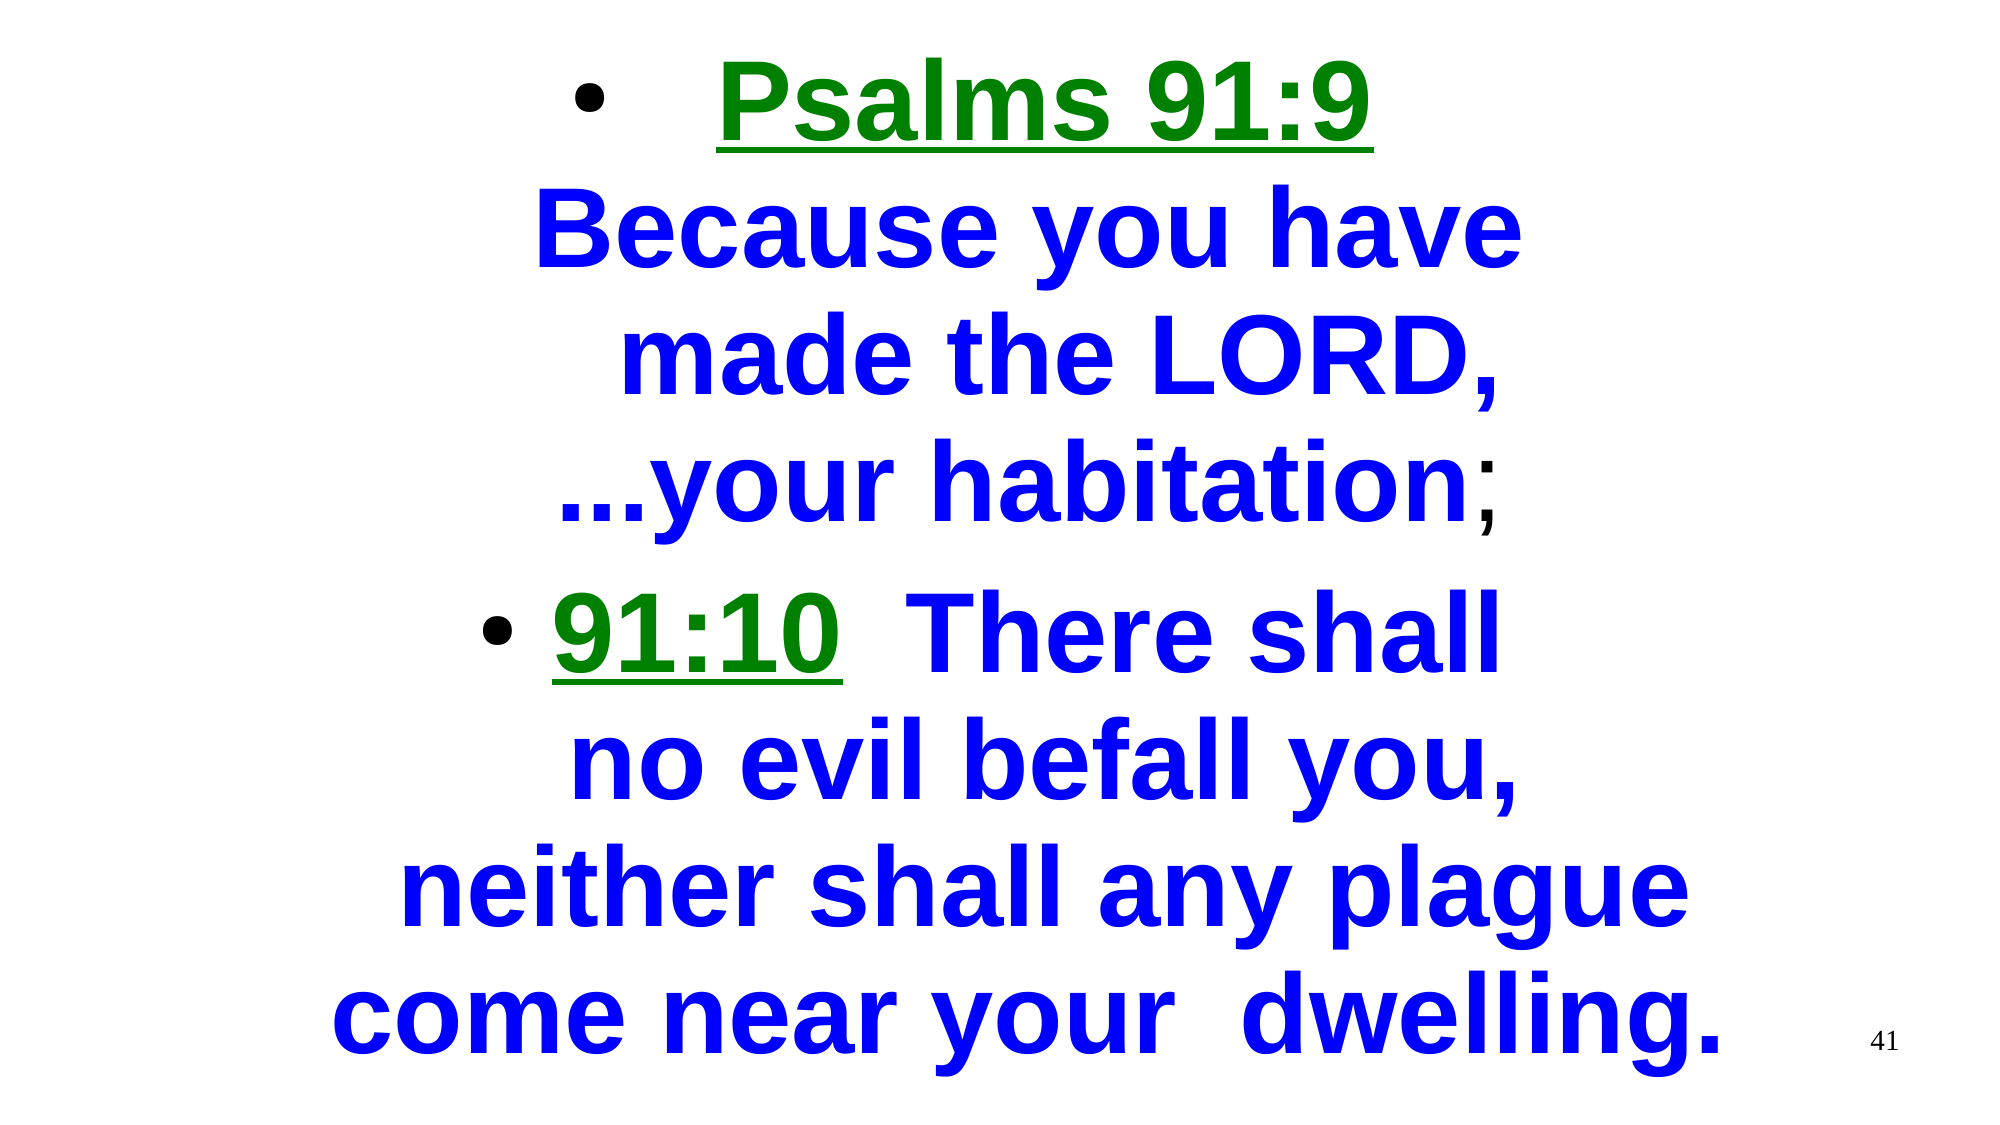

# Psalms 91:9  Because you have made the LORD, ...your habitation;
91:10  There shall
no evil befall you,
 neither shall any plague
come near your dwelling.
41